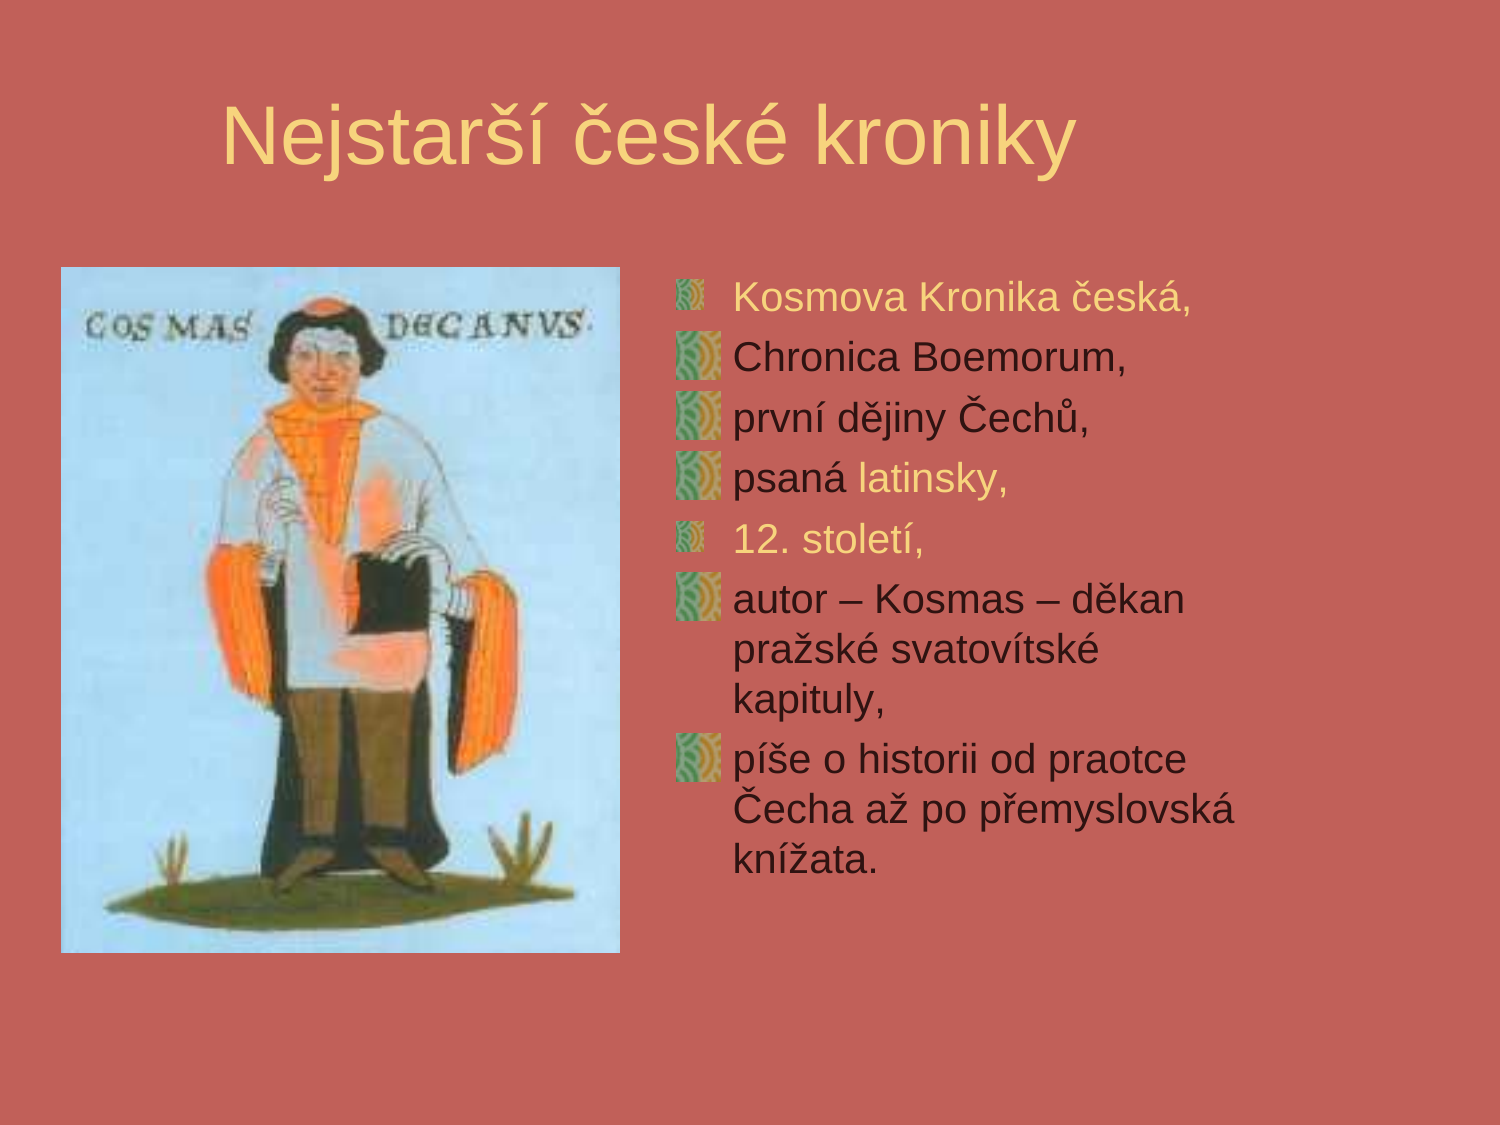

# Nejstarší české kroniky
Kosmova Kronika česká,
Chronica Boemorum,
první dějiny Čechů,
psaná latinsky,
12. století,
autor – Kosmas – děkan pražské svatovítské kapituly,
píše o historii od praotce Čecha až po přemyslovská knížata.